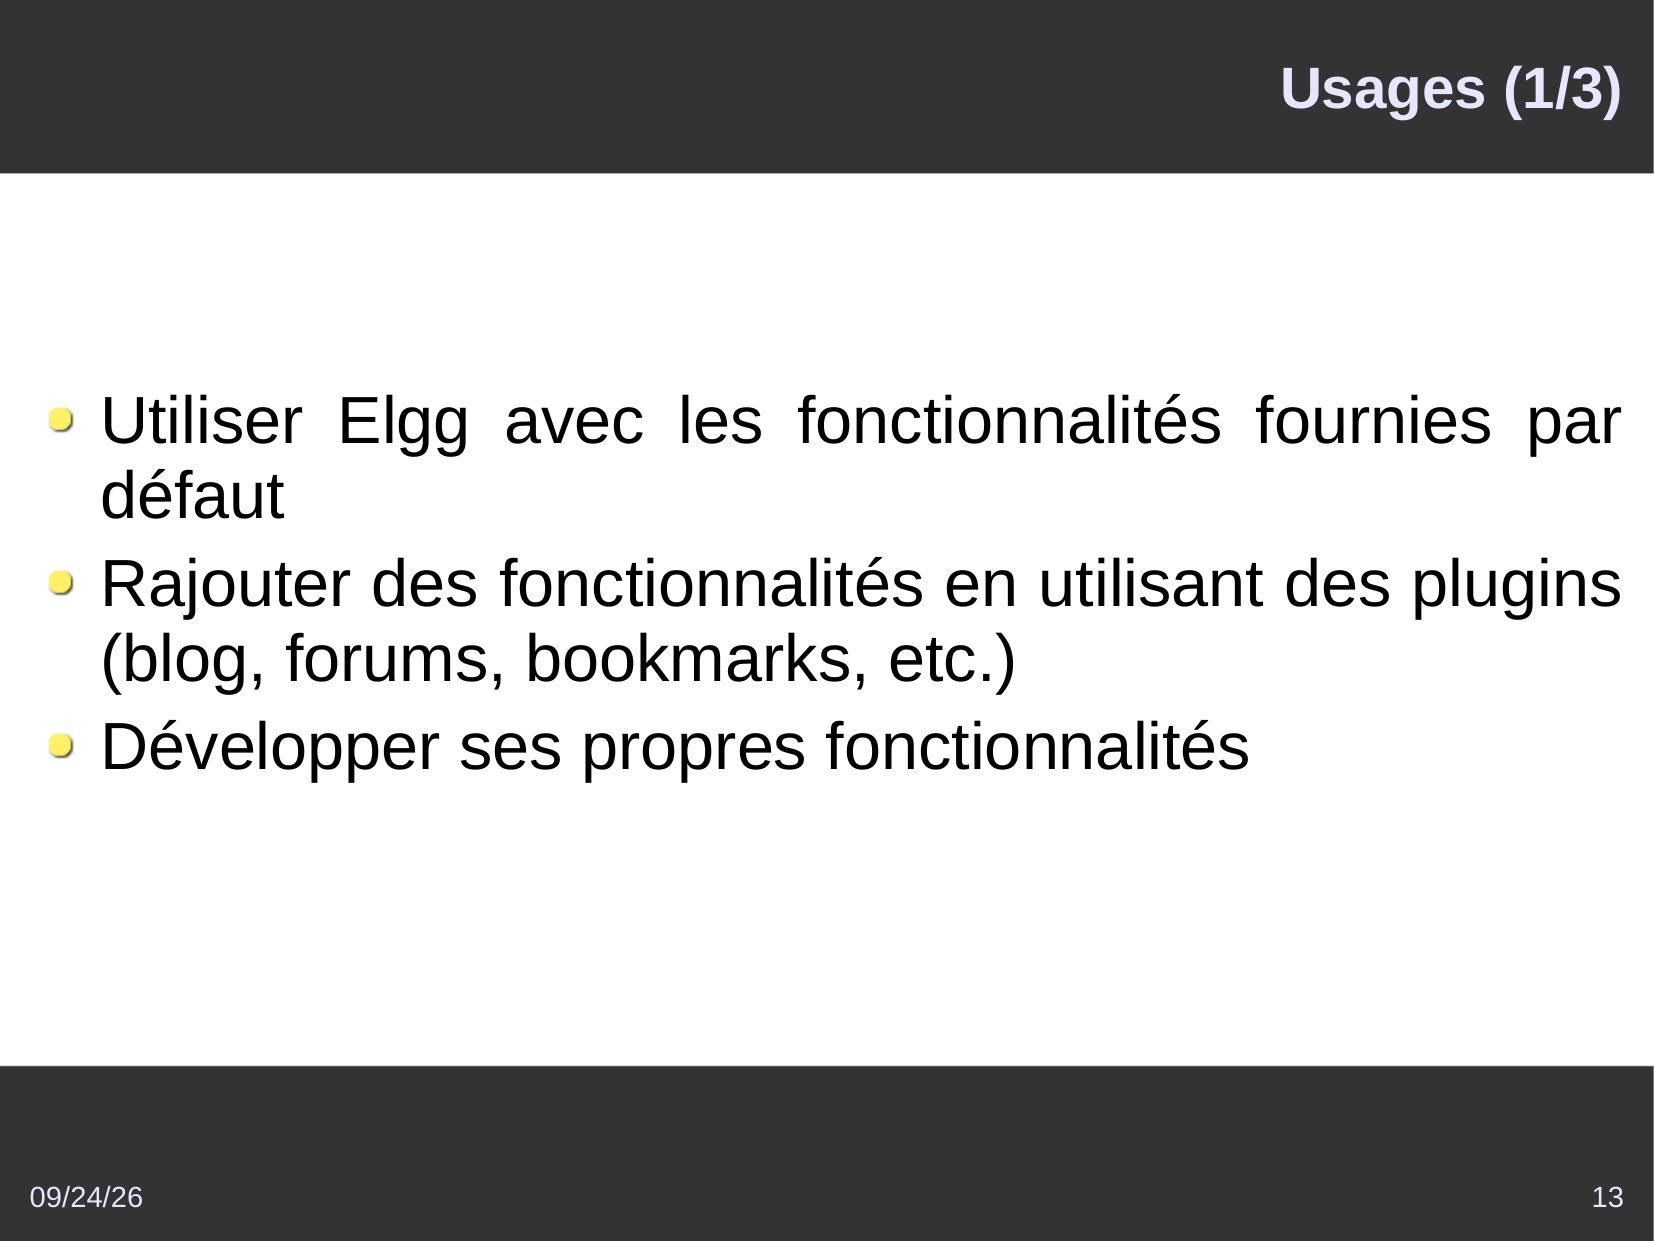

# Usages (1/3)
Utiliser Elgg avec les fonctionnalités fournies par défaut
Rajouter des fonctionnalités en utilisant des plugins (blog, forums, bookmarks, etc.)
Développer ses propres fonctionnalités
13